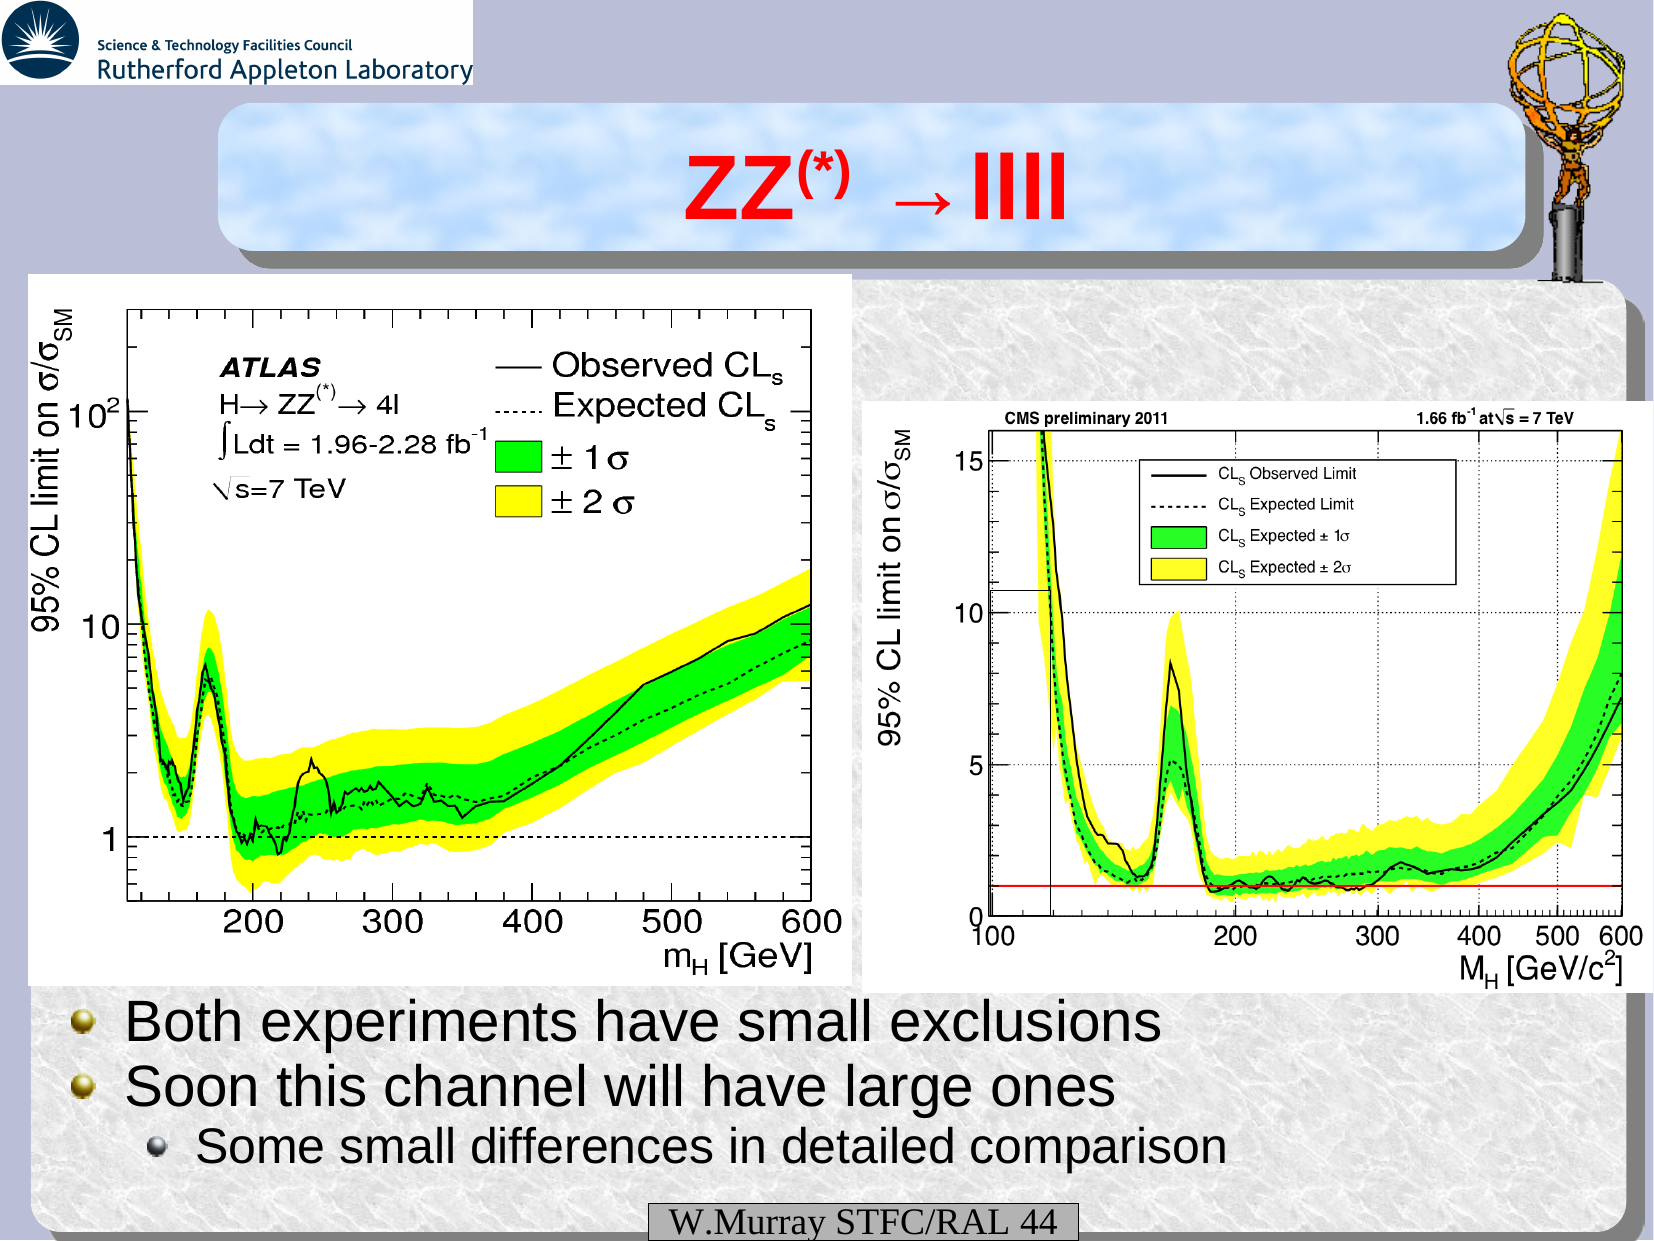

# ZZ(*) →llll
Both experiments have small exclusions
Soon this channel will have large ones
Some small differences in detailed comparison